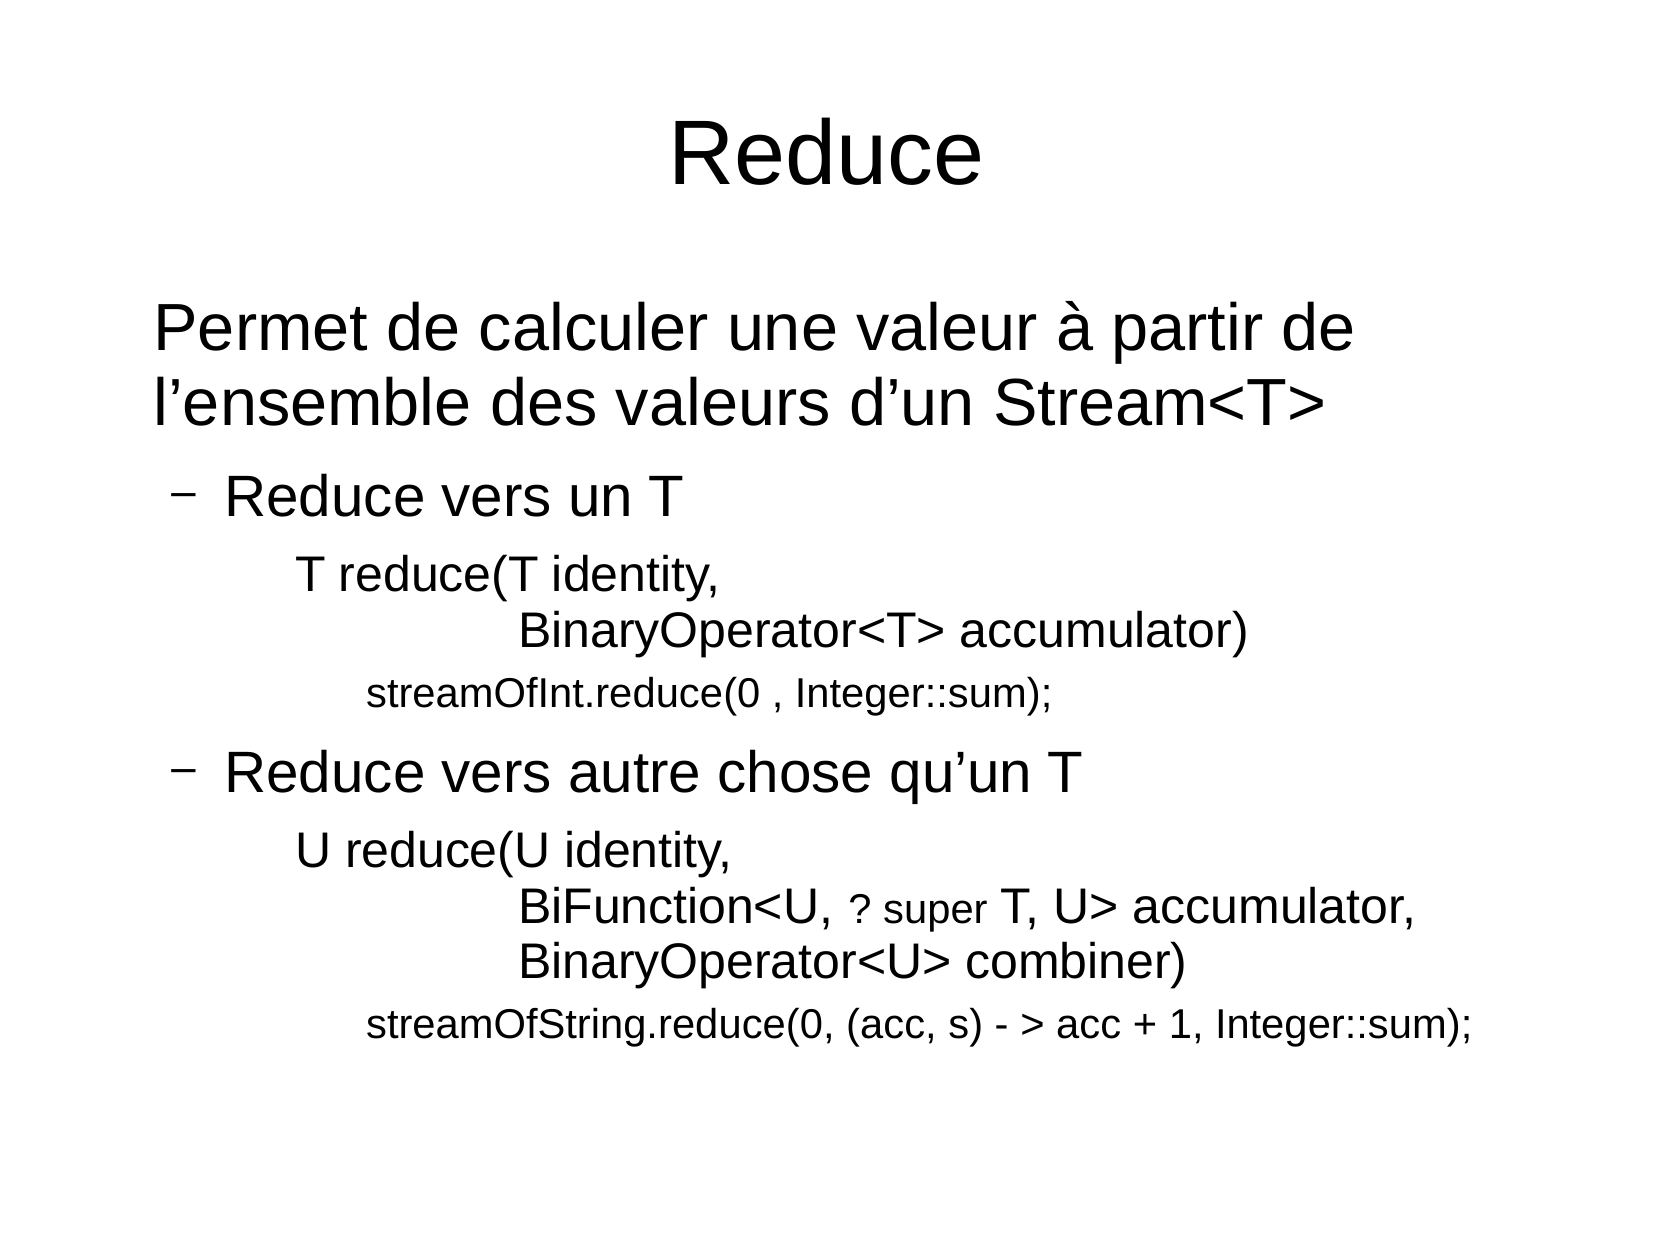

# Reduce
Permet de calculer une valeur à partir de l’ensemble des valeurs d’un Stream<T>
Reduce vers un T
T reduce(T identity,
 BinaryOperator<T> accumulator)
streamOfInt.reduce(0 , Integer::sum);
Reduce vers autre chose qu’un T
U reduce(U identity,
 BiFunction<U, ? super T, U> accumulator,
 BinaryOperator<U> combiner)
streamOfString.reduce(0, (acc, s) - > acc + 1, Integer::sum);